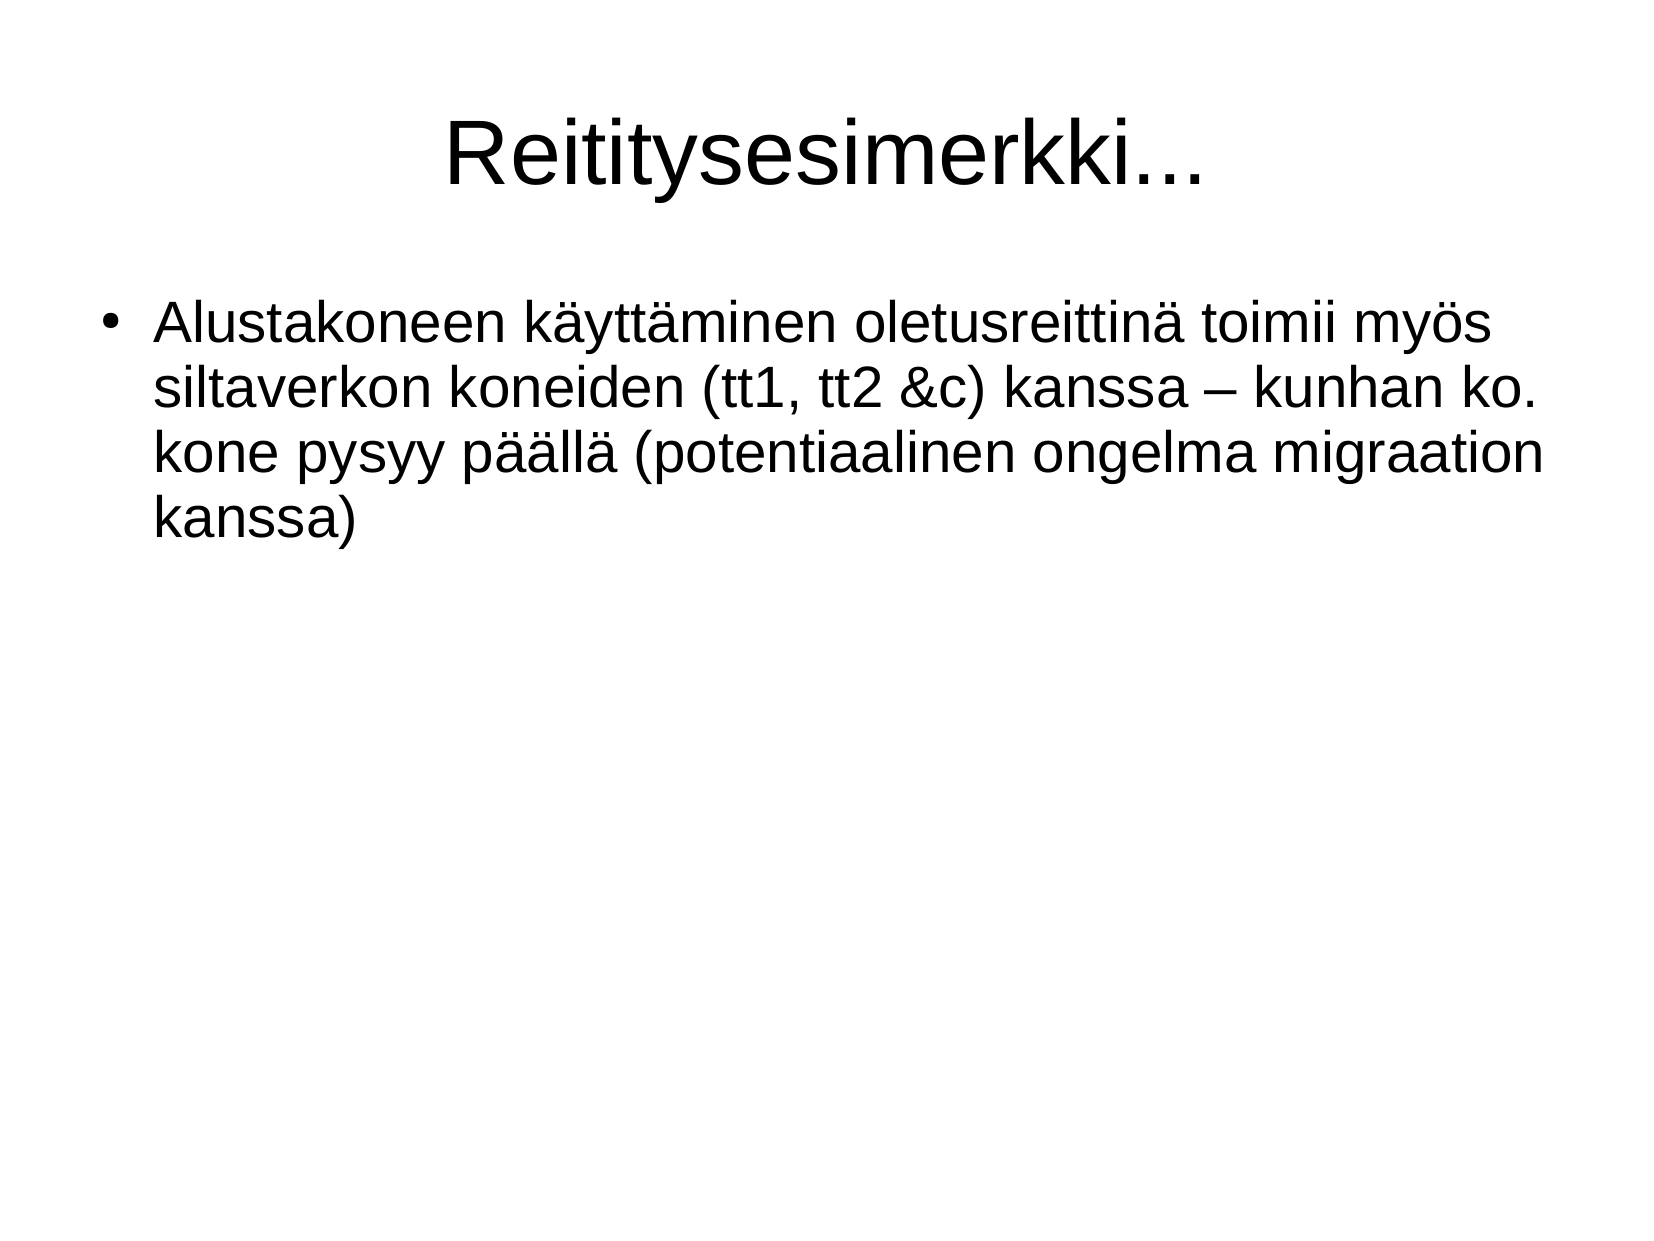

# Reititysesimerkki...
Alustakoneen käyttäminen oletusreittinä toimii myös siltaverkon koneiden (tt1, tt2 &c) kanssa – kunhan ko. kone pysyy päällä (potentiaalinen ongelma migraation kanssa)